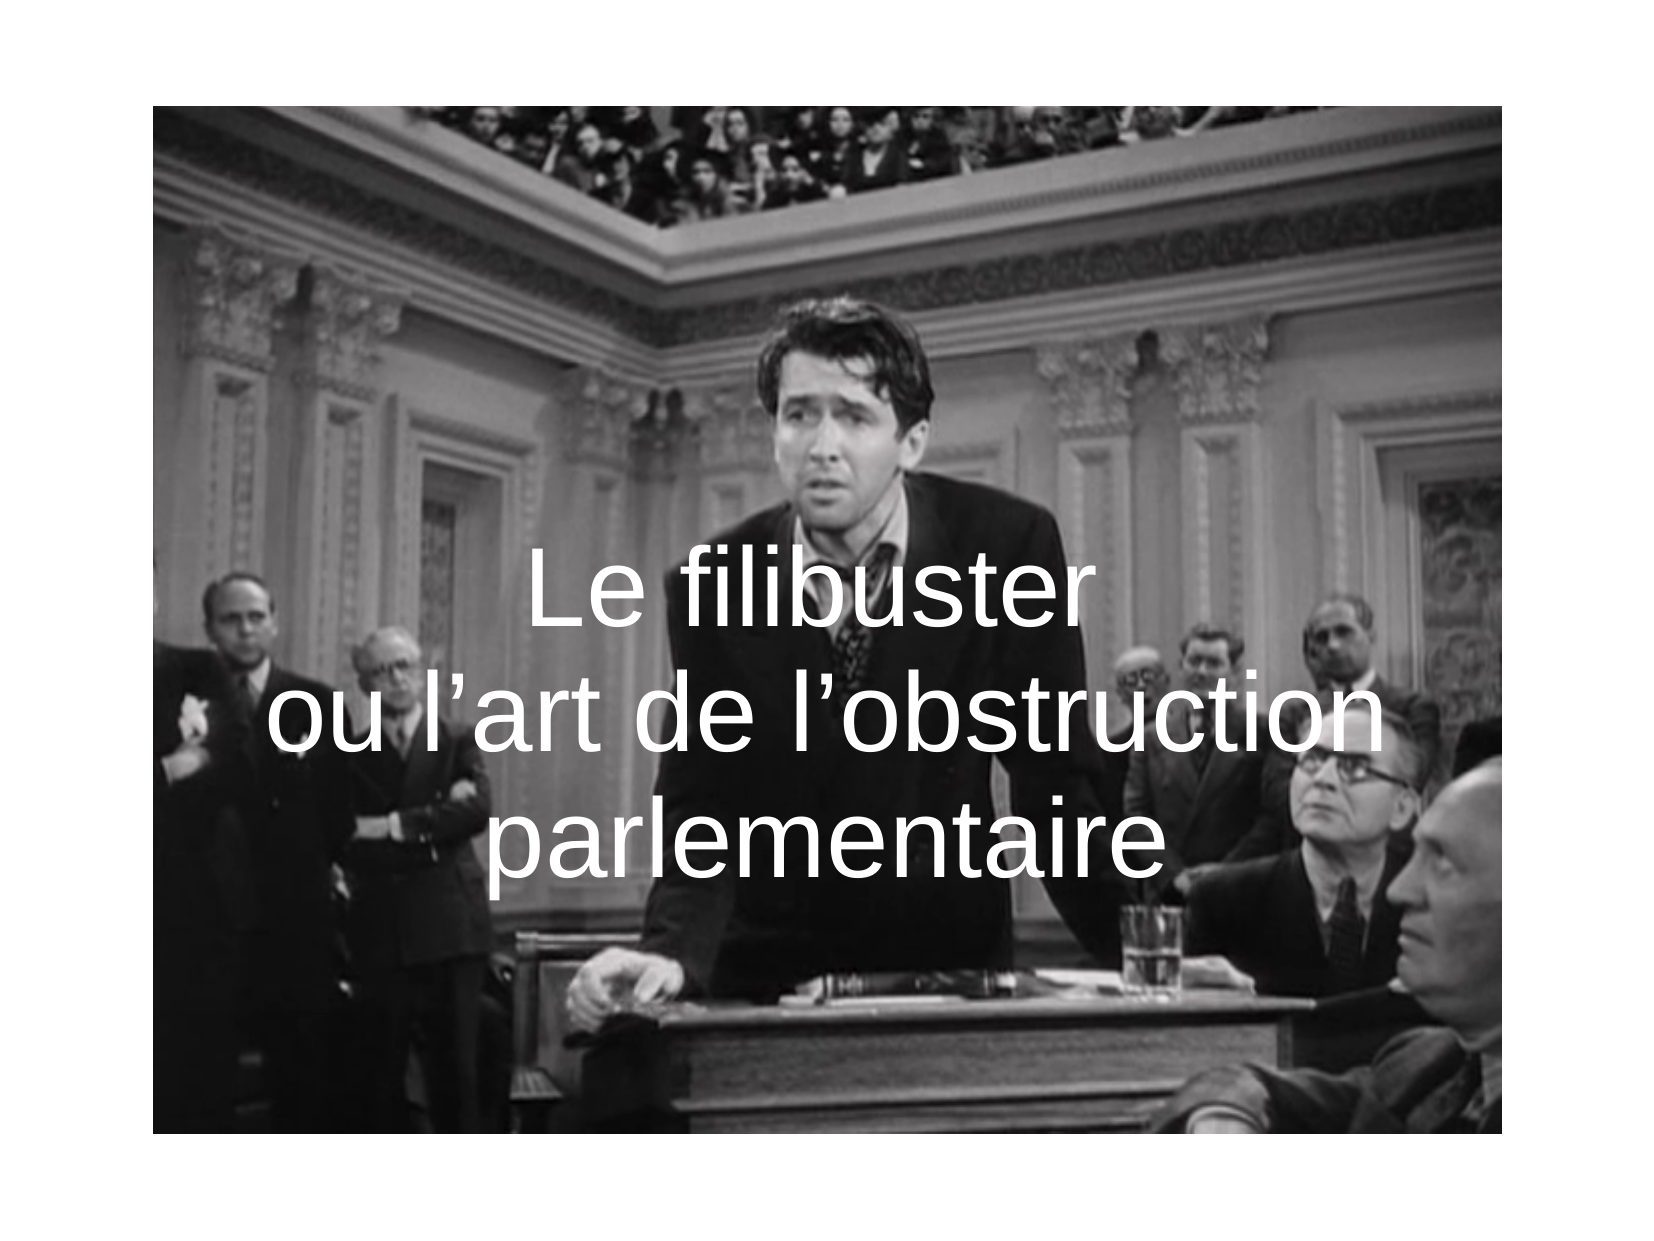

#
Le filibuster
ou l’art de l’obstruction parlementaire